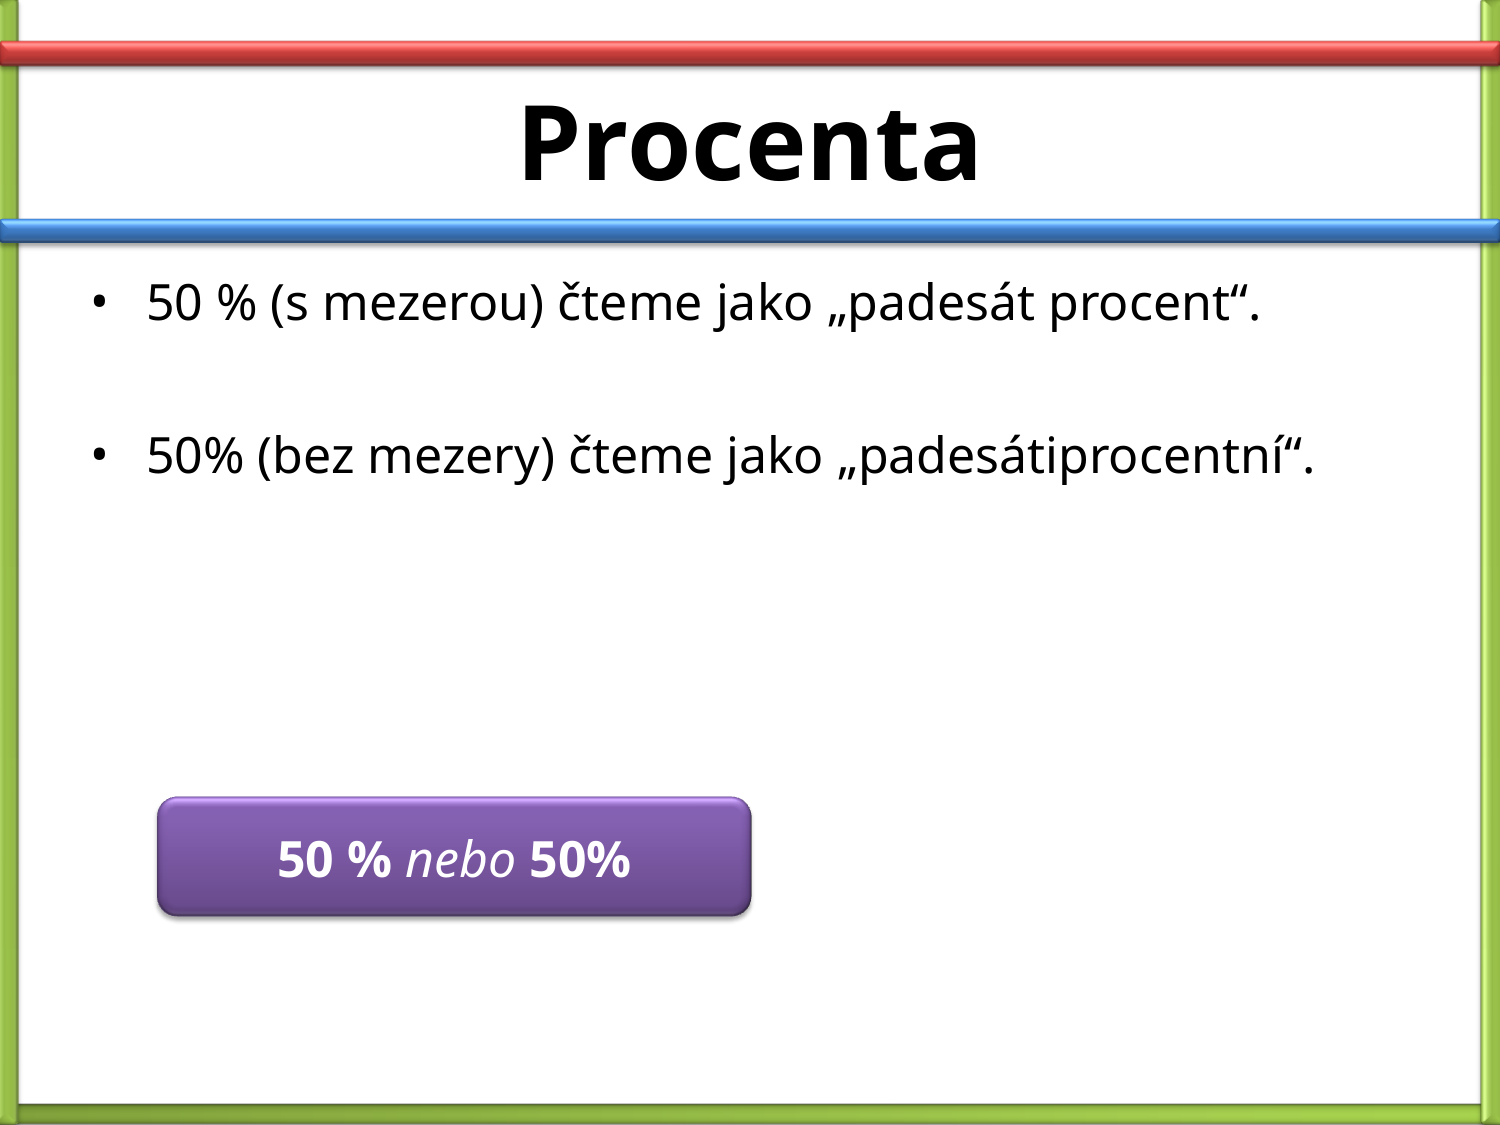

# Procenta
50 % (s mezerou) čteme jako „padesát procent“.
50% (bez mezery) čteme jako „padesátiprocentní“.
50 % nebo 50%